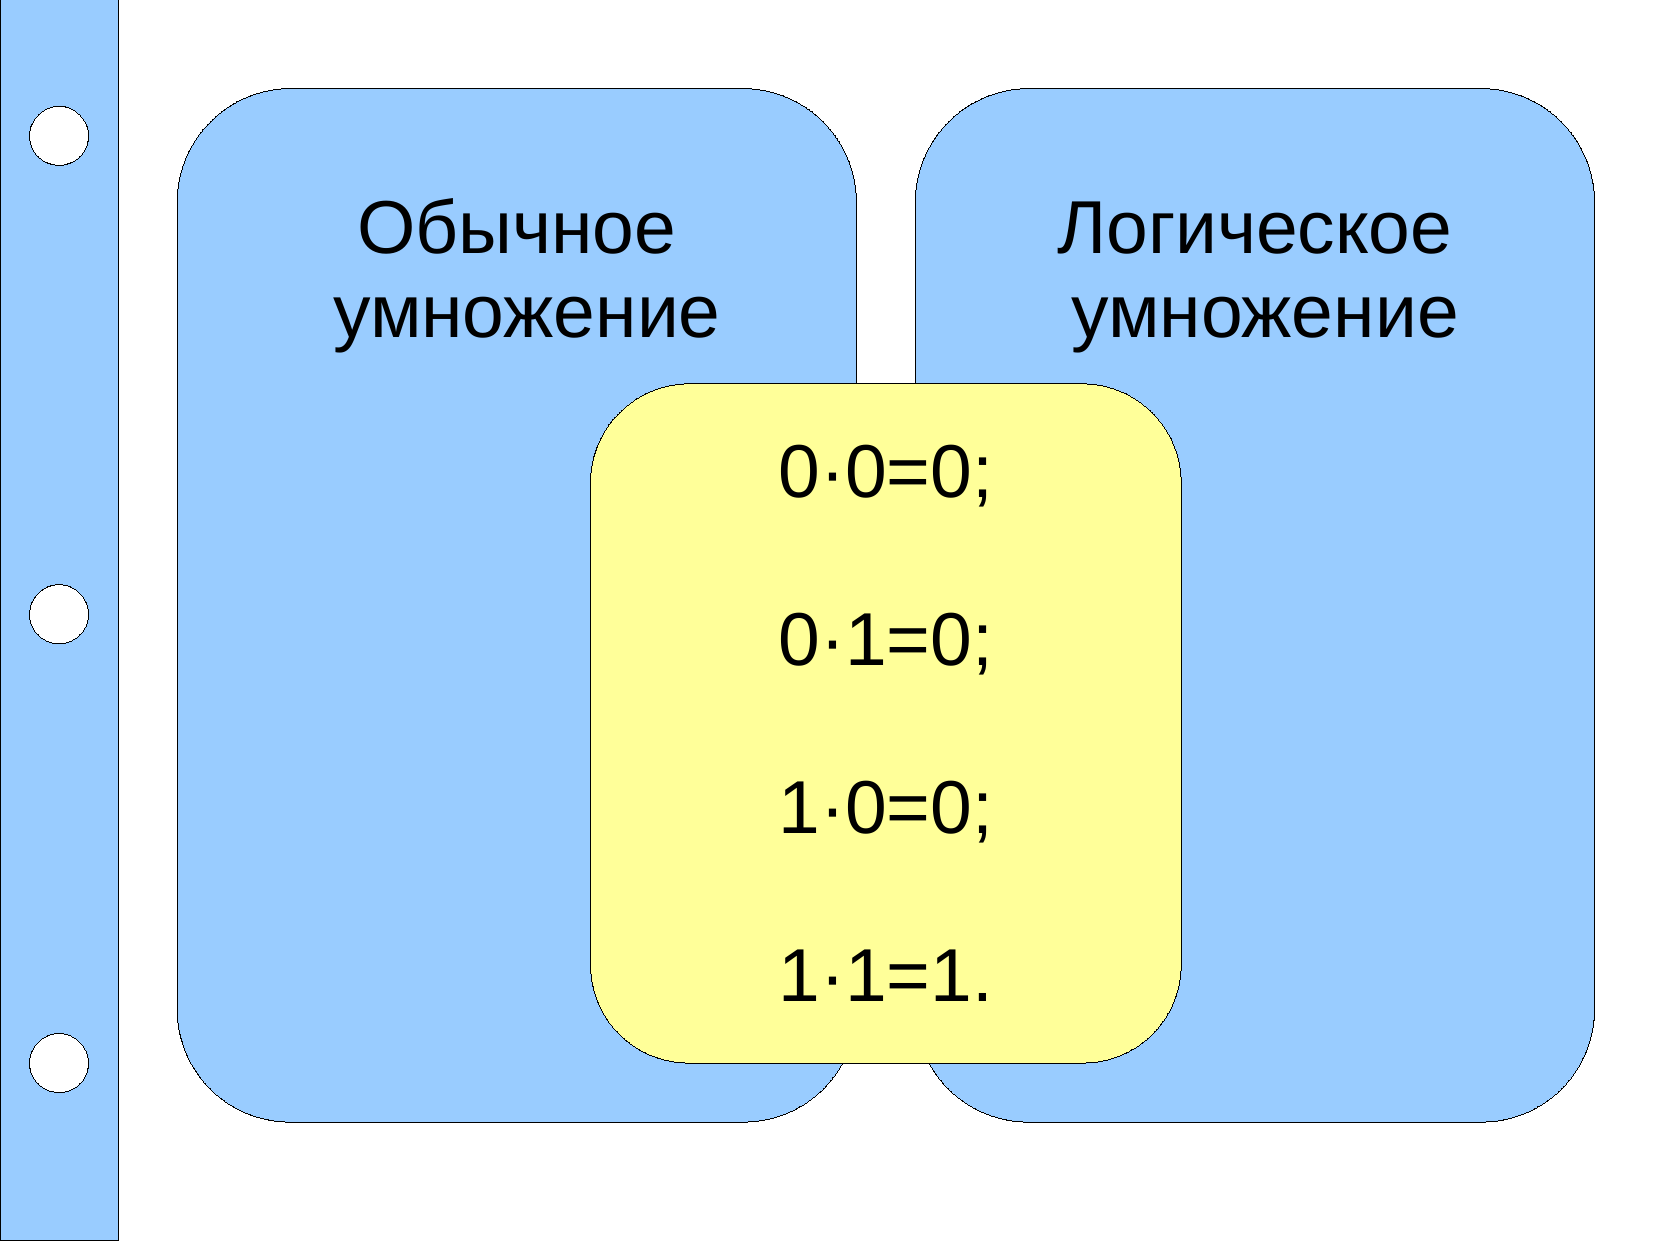

Обычное
 умножение
Логическое
 умножение
0·0=0;
0·1=0;
1·0=0;
1·1=1.